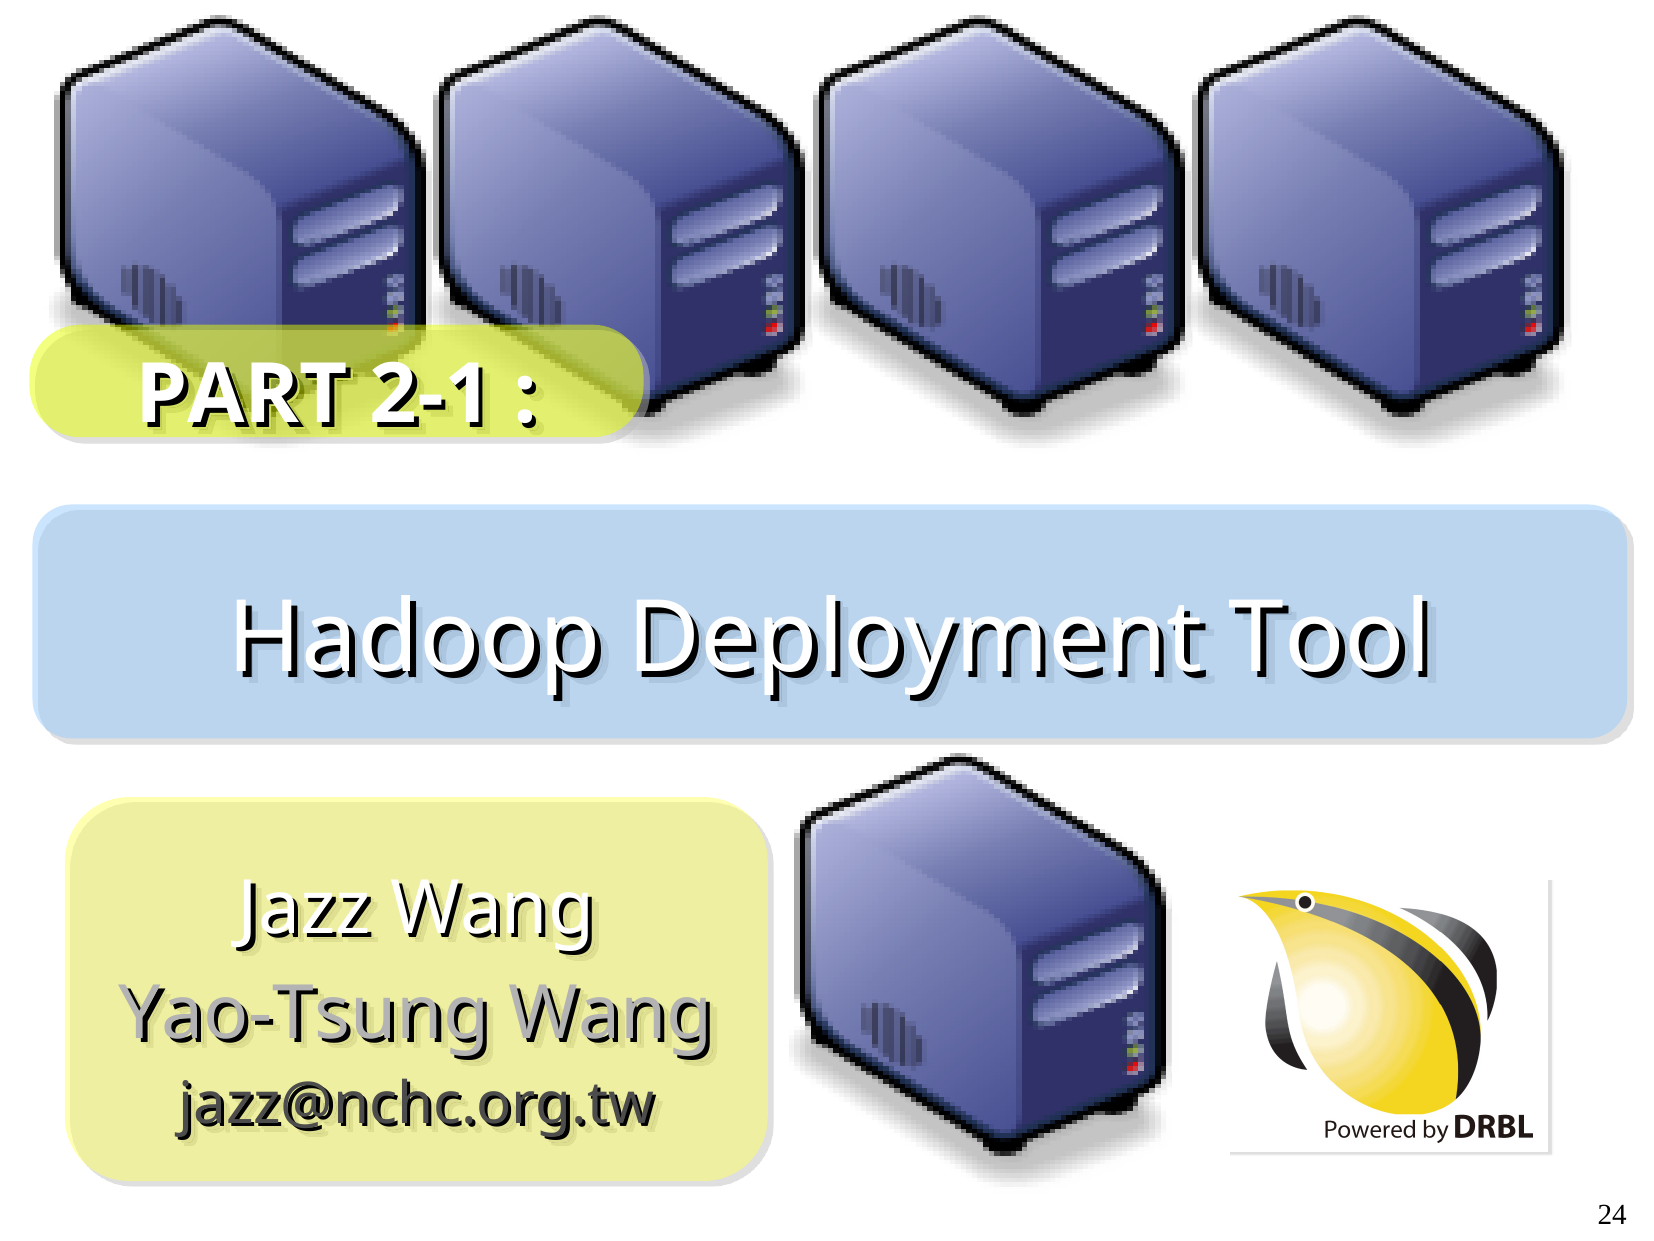

PART 2-1 :
Hadoop Deployment Tool
Jazz Wang
Yao-Tsung Wang
jazz@nchc.org.tw
24